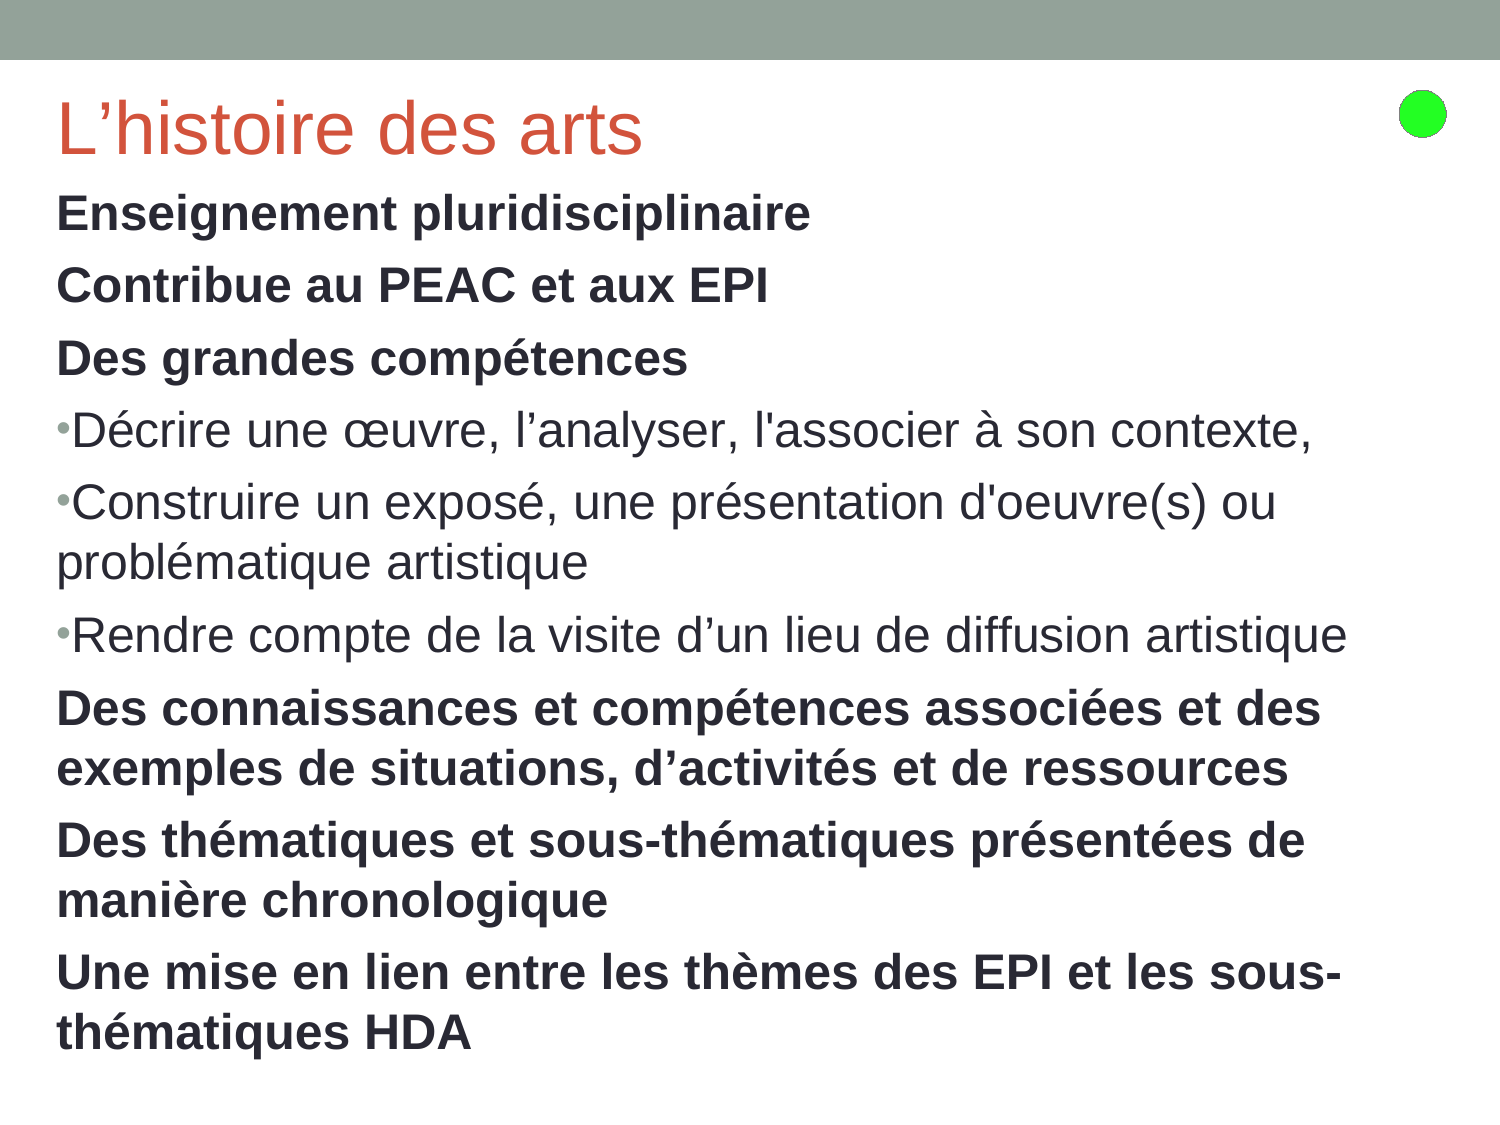

# L’histoire des arts
Enseignement pluridisciplinaire
Contribue au PEAC et aux EPI
Des grandes compétences
Décrire une œuvre, l’analyser, l'associer à son contexte,
Construire un exposé, une présentation d'oeuvre(s) ou problématique artistique
Rendre compte de la visite d’un lieu de diffusion artistique
Des connaissances et compétences associées et des exemples de situations, d’activités et de ressources
Des thématiques et sous-thématiques présentées de manière chronologique
Une mise en lien entre les thèmes des EPI et les sous-thématiques HDA